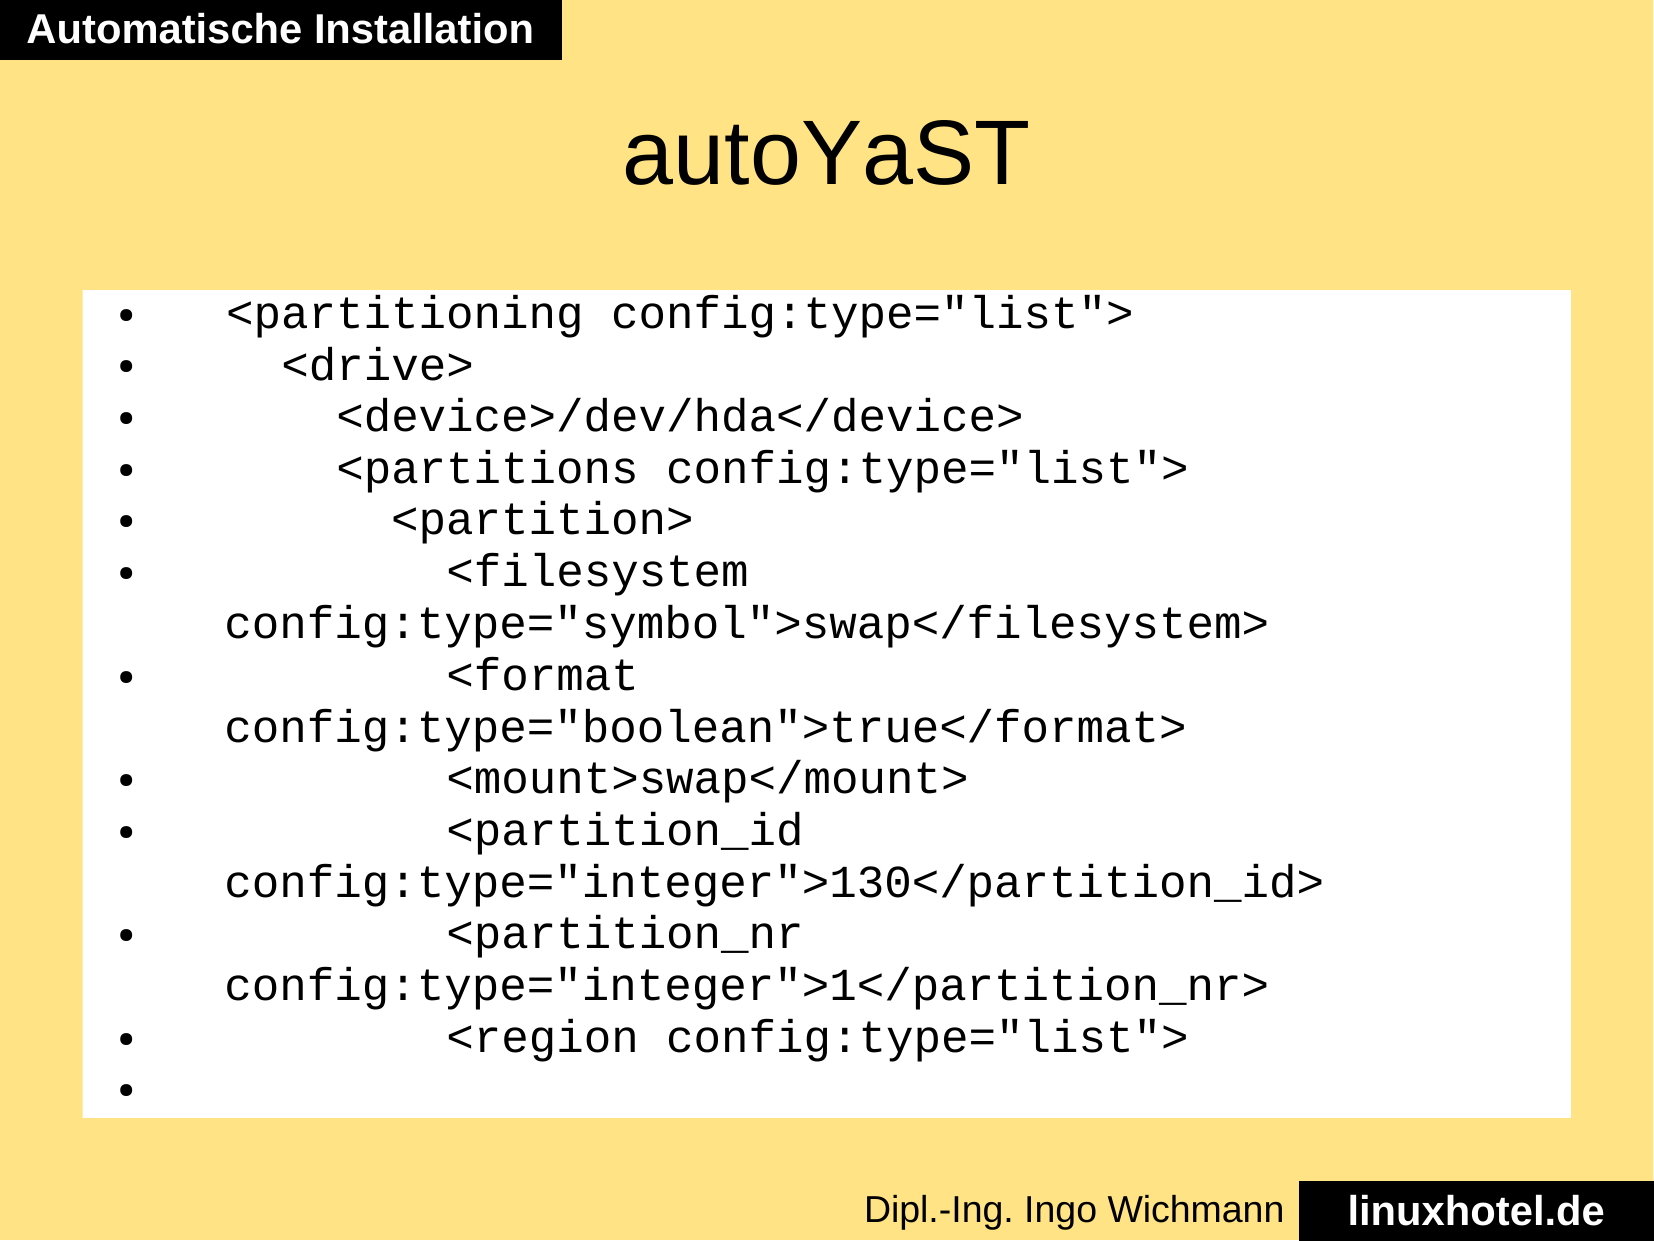

Automatische Installation
# autoYaST
 <partitioning config:type="list">
 <drive>
 <device>/dev/hda</device>
 <partitions config:type="list">
 <partition>
 <filesystem config:type="symbol">swap</filesystem>
 <format config:type="boolean">true</format>
 <mount>swap</mount>
 <partition_id config:type="integer">130</partition_id>
 <partition_nr config:type="integer">1</partition_nr>
 <region config:type="list">
Dipl.-Ing. Ingo Wichmann
linuxhotel.de